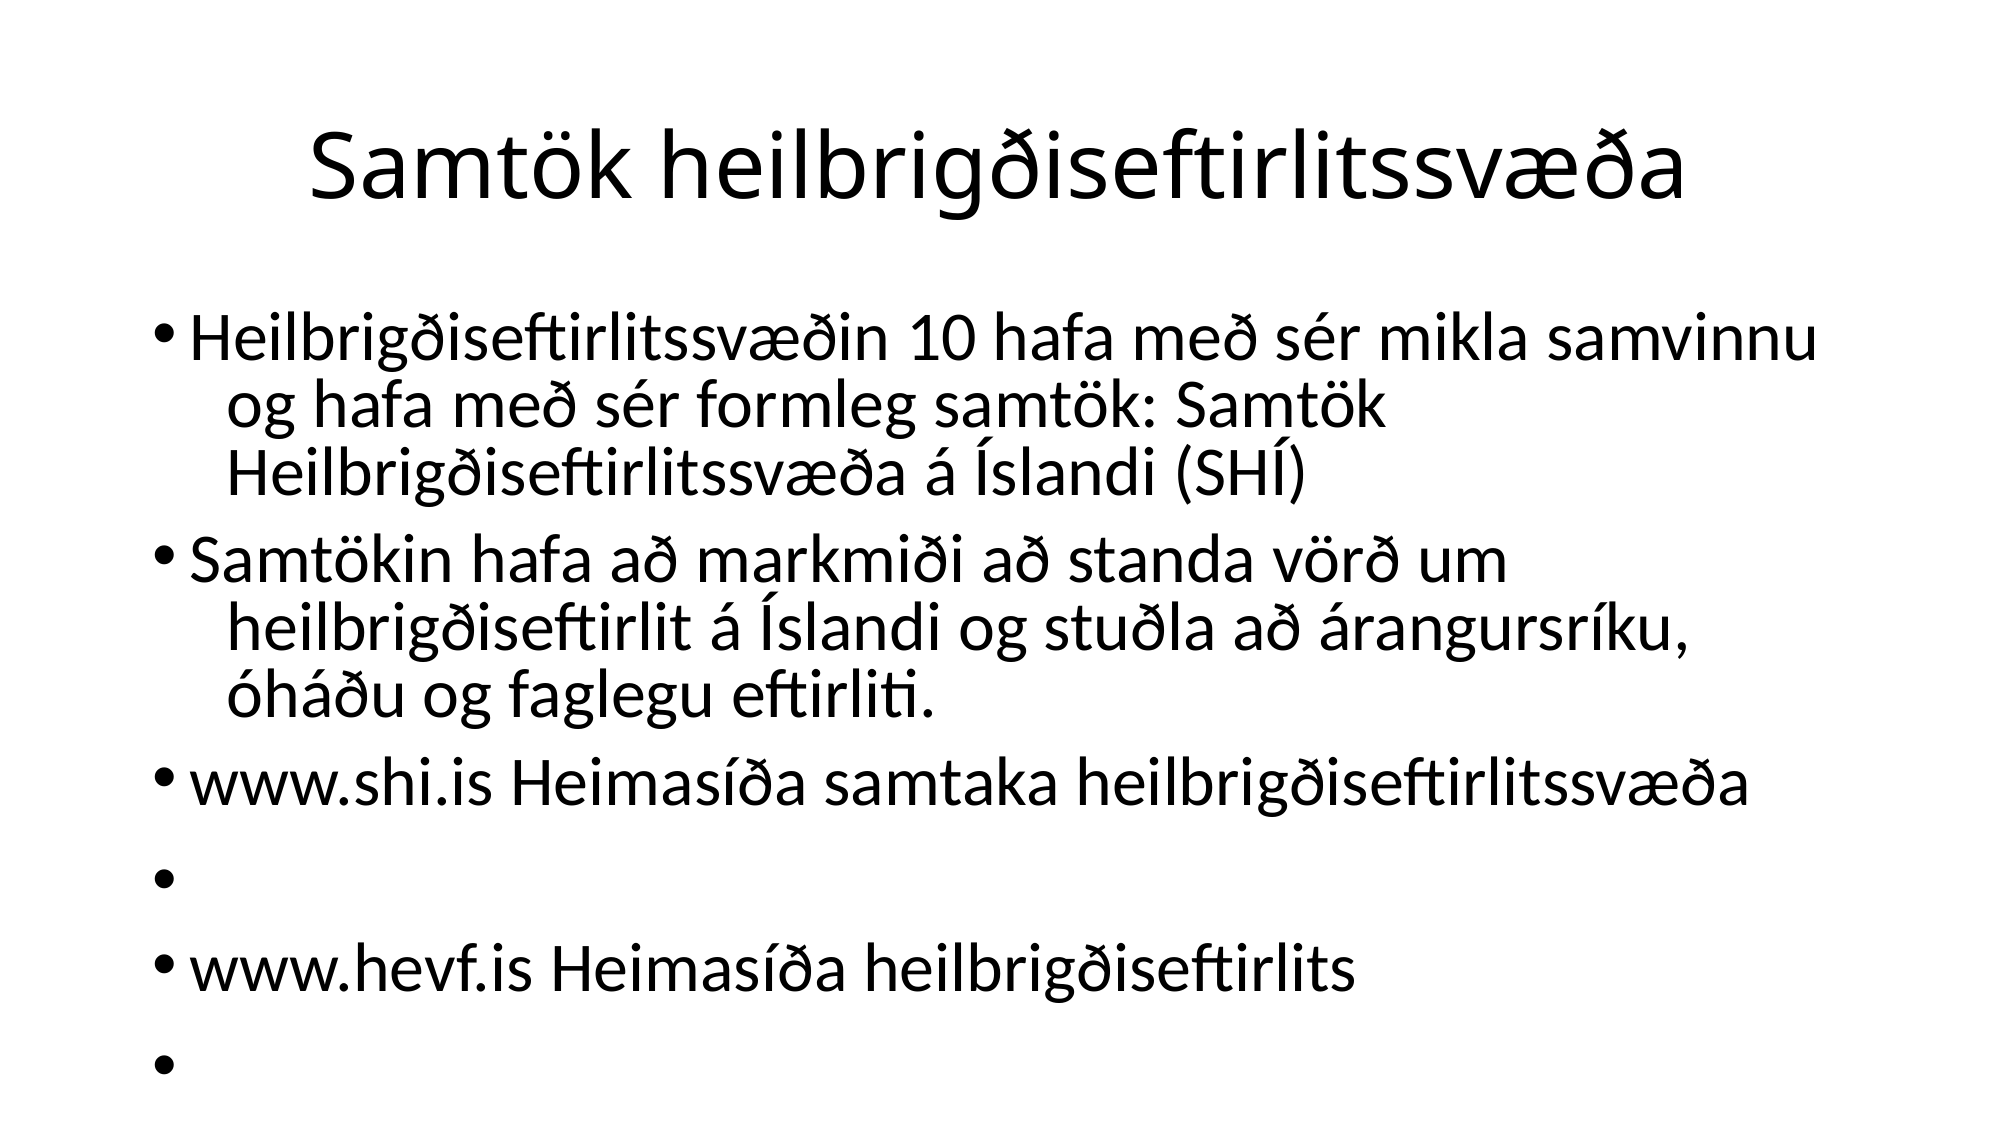

# Samtök heilbrigðiseftirlitssvæða
Heilbrigðiseftirlitssvæðin 10 hafa með sér mikla samvinnu og hafa með sér formleg samtök: Samtök Heilbrigðiseftirlitssvæða á Íslandi (SHÍ)
Samtökin hafa að markmiði að standa vörð um heilbrigðiseftirlit á Íslandi og stuðla að árangursríku, óháðu og faglegu eftirliti.
www.shi.is Heimasíða samtaka heilbrigðiseftirlitssvæða
www.hevf.is Heimasíða heilbrigðiseftirlits